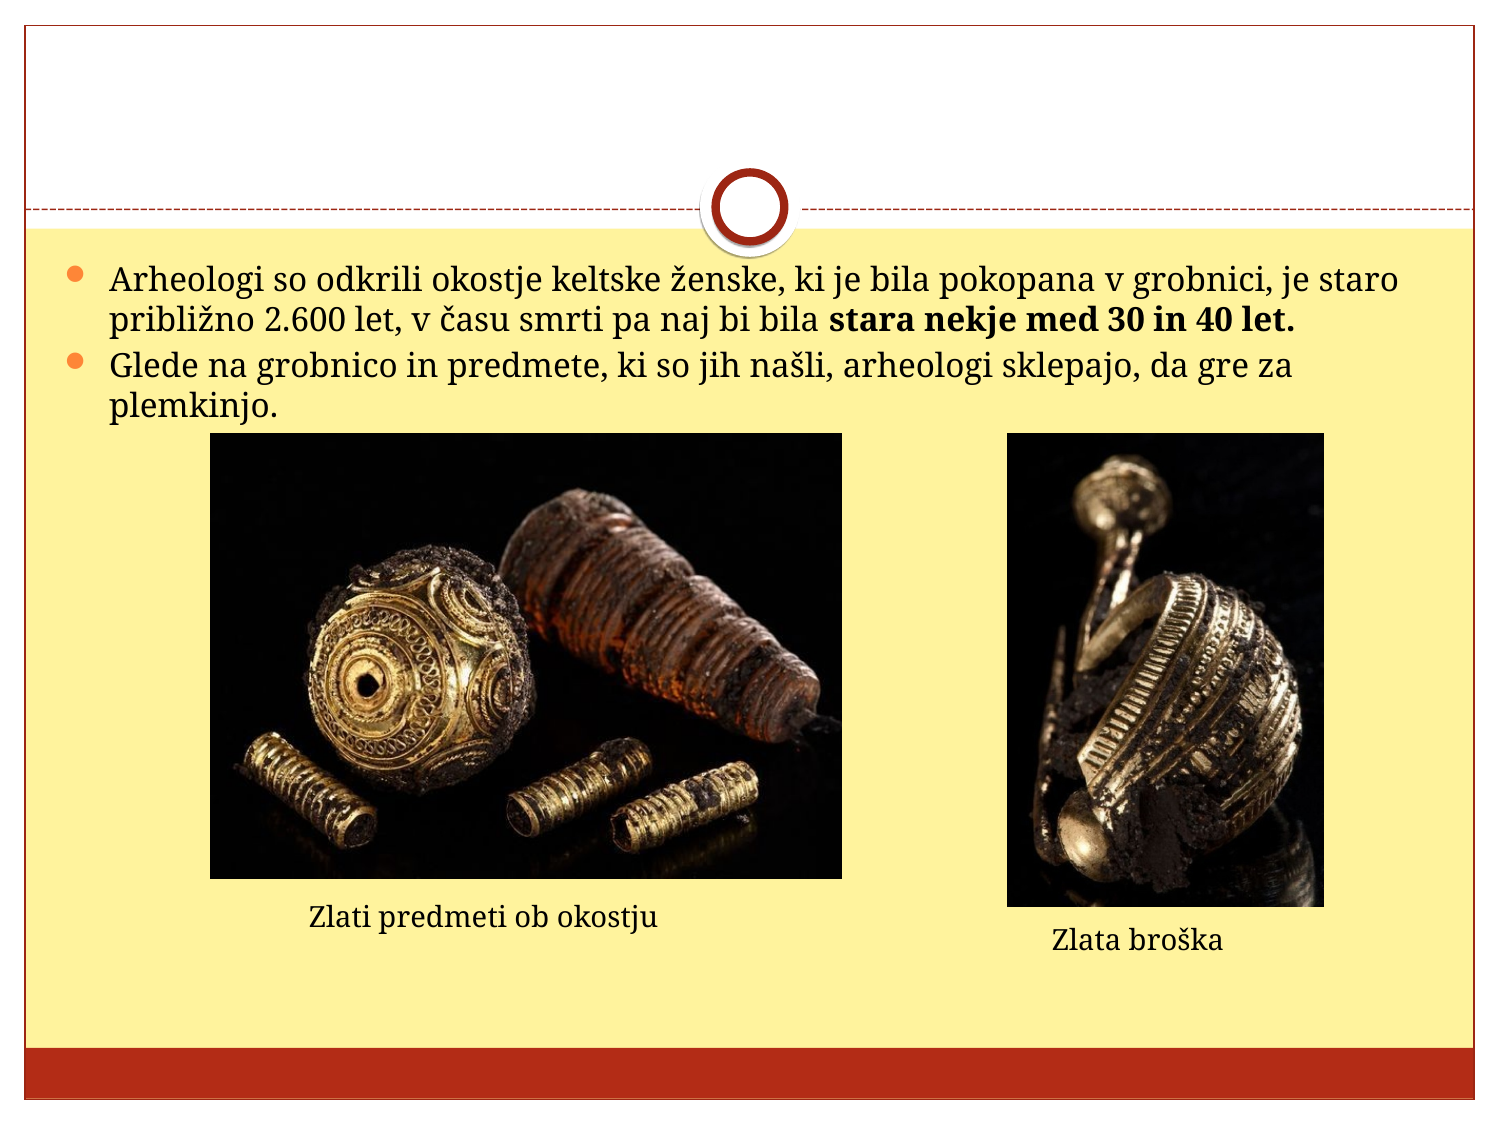

#
Arheologi so odkrili okostje keltske ženske, ki je bila pokopana v grobnici, je staro približno 2.600 let, v času smrti pa naj bi bila stara nekje med 30 in 40 let.
Glede na grobnico in predmete, ki so jih našli, arheologi sklepajo, da gre za plemkinjo.
Zlati predmeti ob okostju
Zlata broška